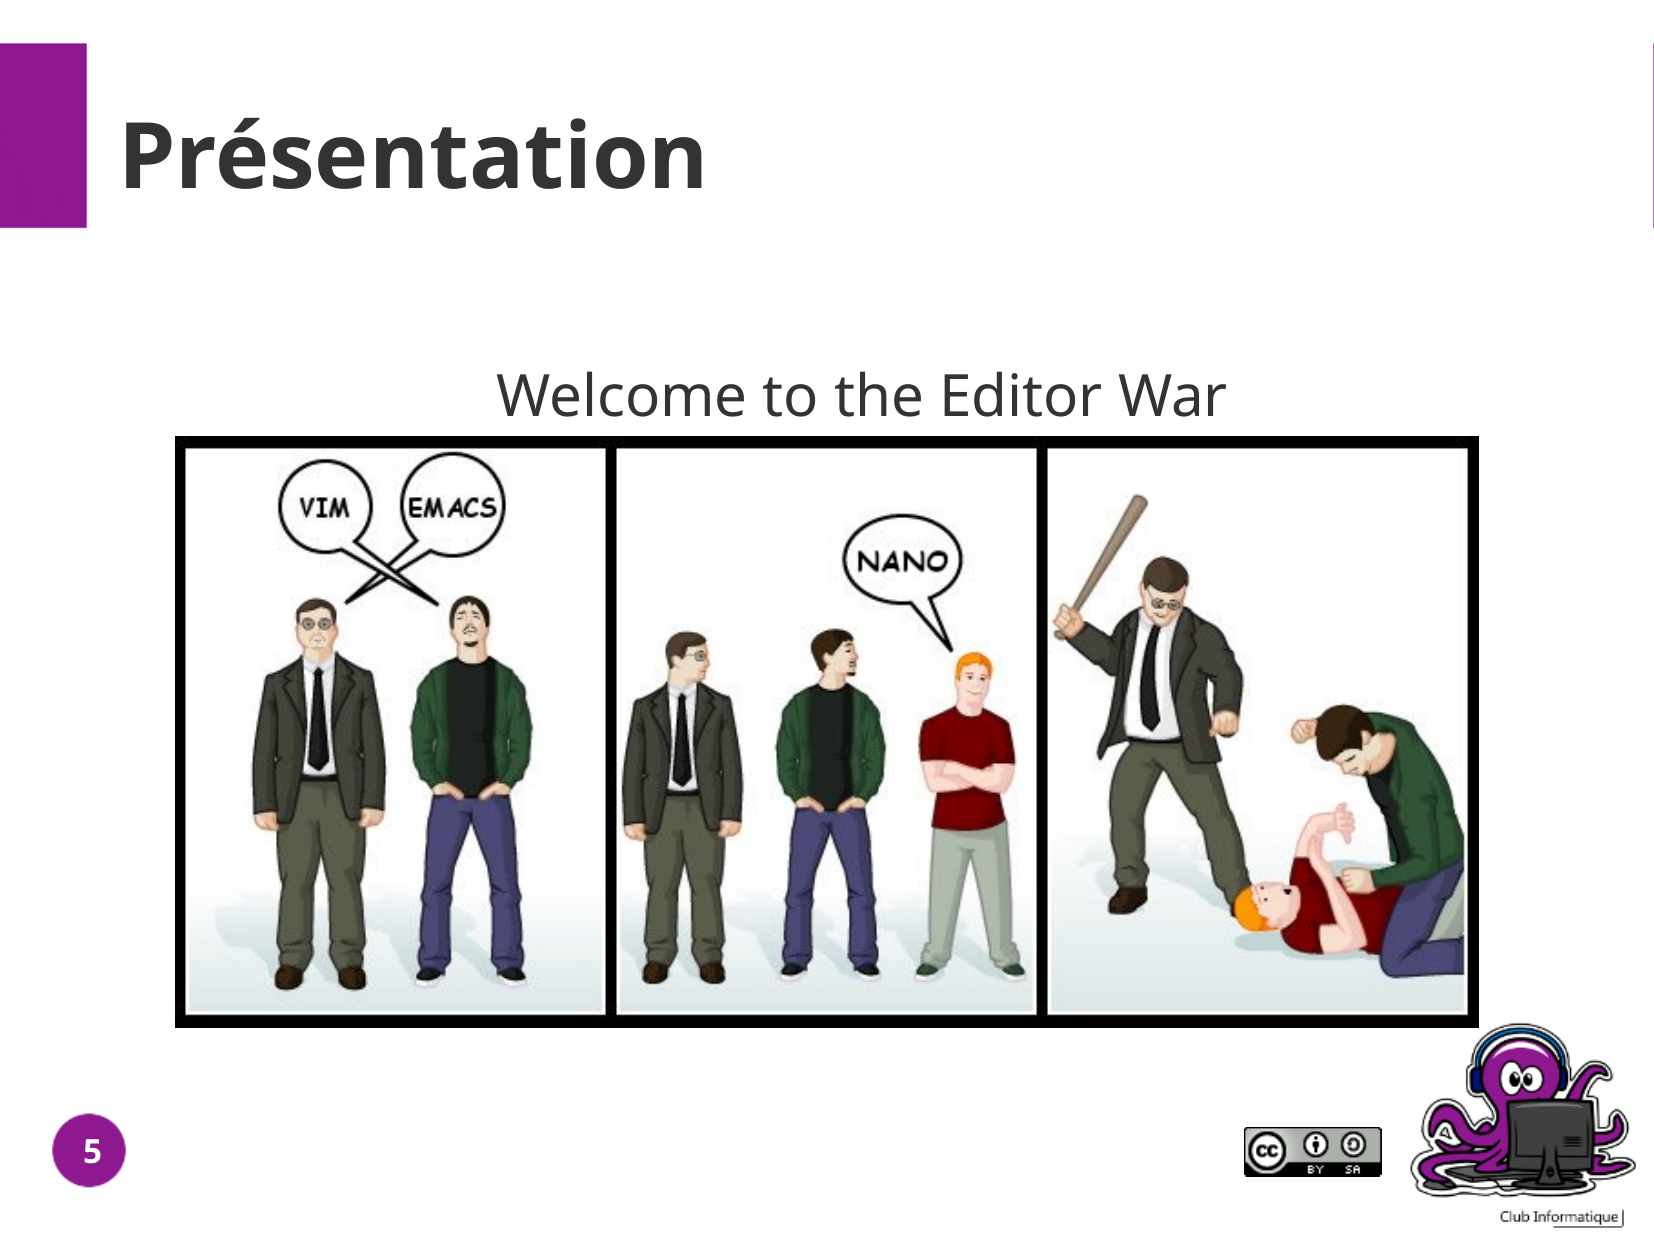

# Présentation
Welcome to the Editor War
5